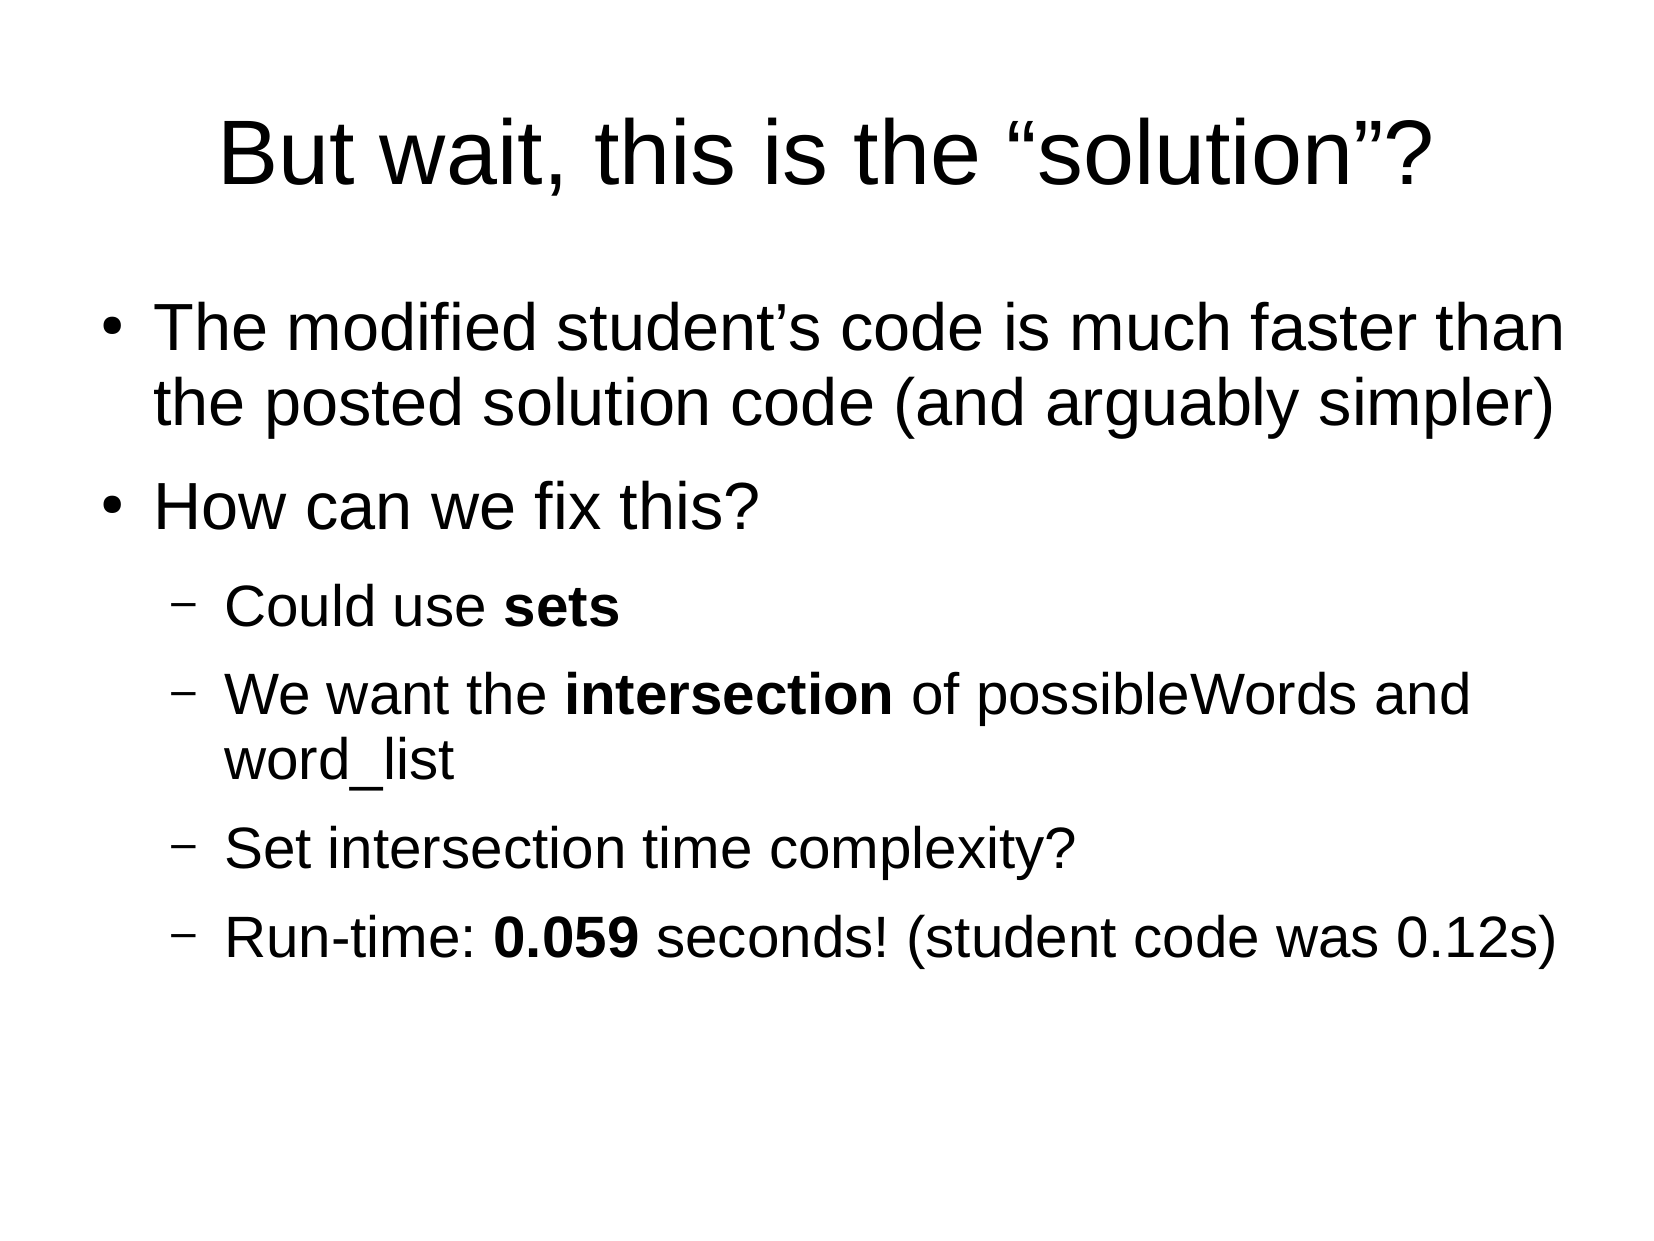

# But wait, this is the “solution”?
The modified student’s code is much faster than the posted solution code (and arguably simpler)
How can we fix this?
Could use sets
We want the intersection of possibleWords and word_list
Set intersection time complexity?
Run-time: 0.059 seconds! (student code was 0.12s)